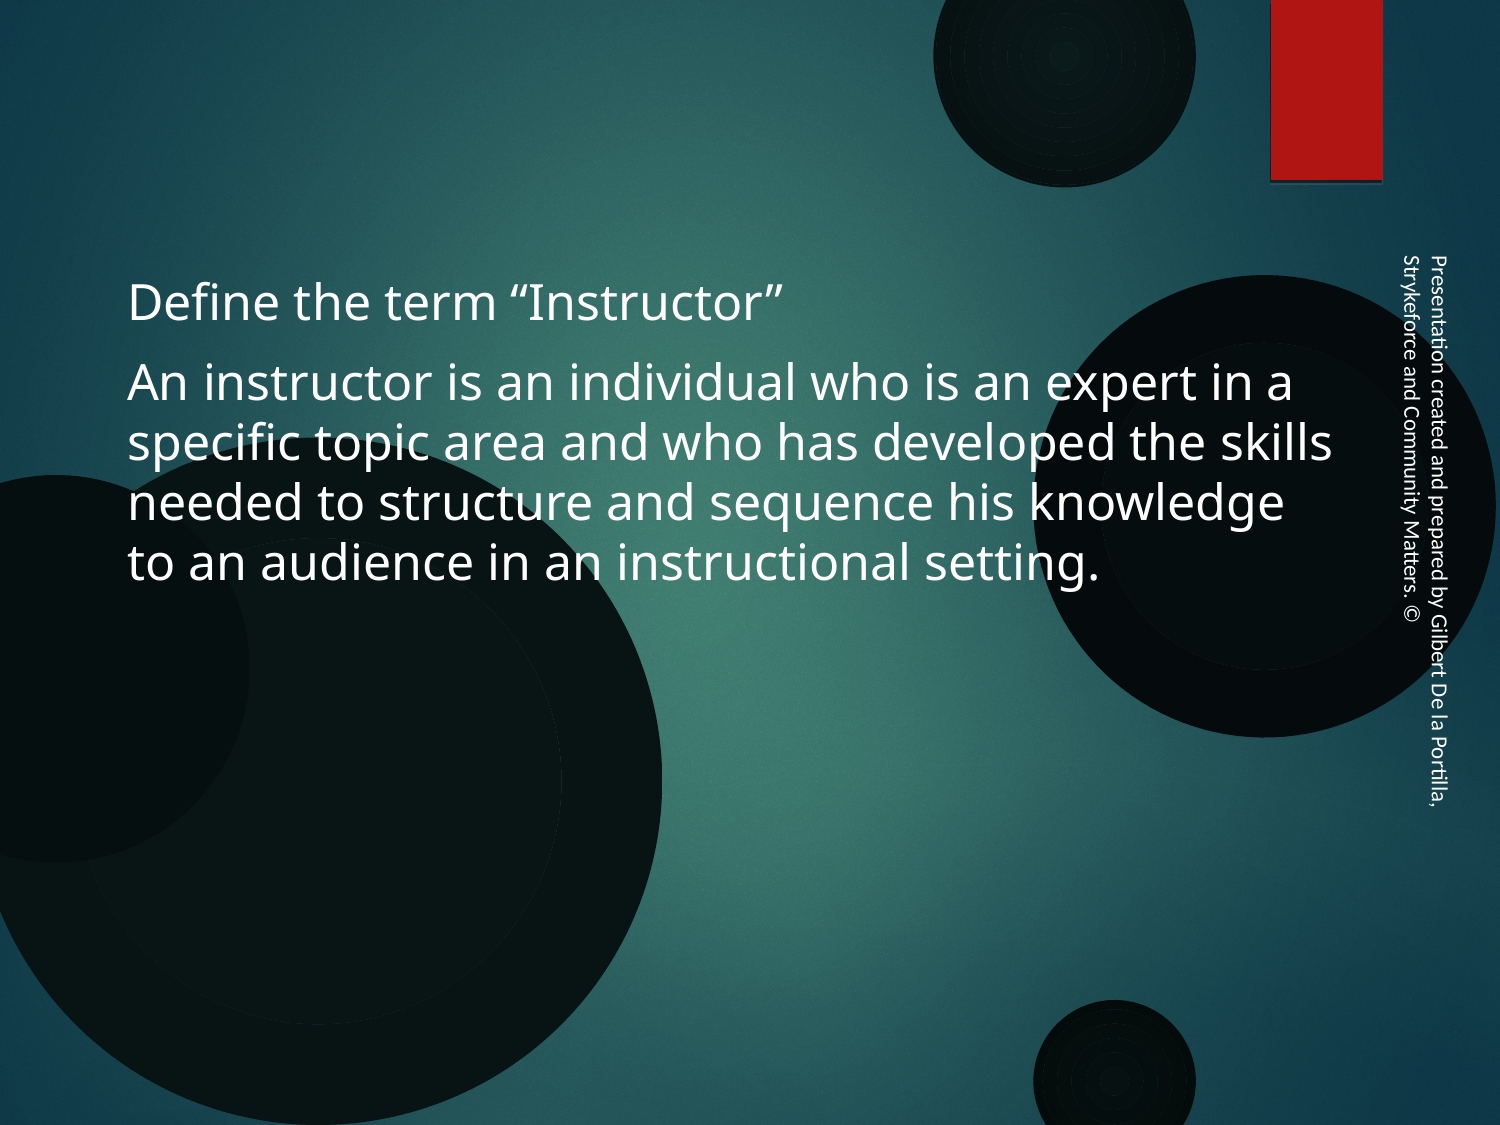

# Define the term “Instructor”
An instructor is an individual who is an expert in a specific topic area and who has developed the skills needed to structure and sequence his knowledge to an audience in an instructional setting.
Presentation created and prepared by Gilbert De la Portilla, Strykeforce and Community Matters. ©